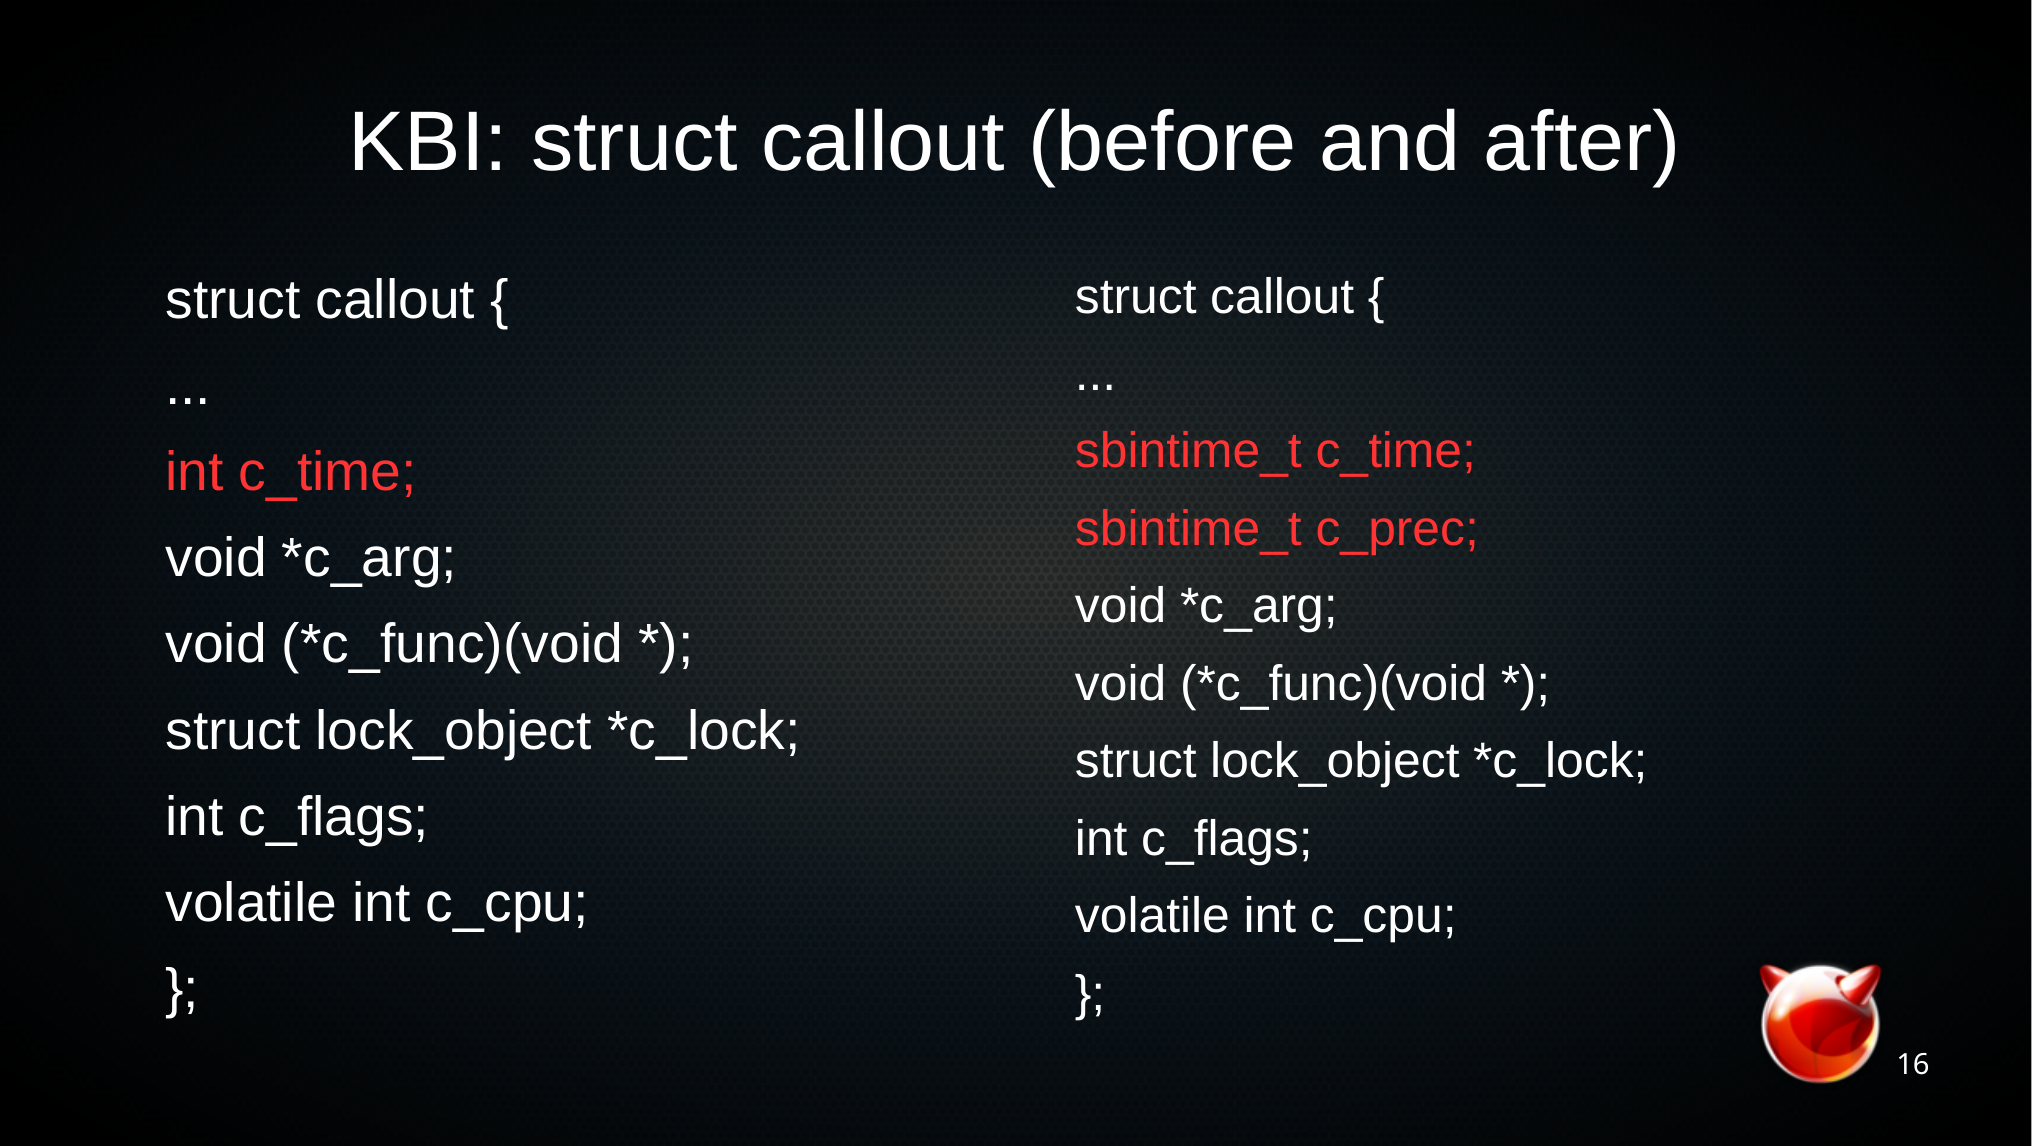

# KBI: struct callout (before and after)
struct callout {
...
int c_time;
void *c_arg;
void (*c_func)(void *);
struct lock_object *c_lock;
int c_flags;
volatile int c_cpu;
};
struct callout {
...
sbintime_t c_time;
sbintime_t c_prec;
void *c_arg;
void (*c_func)(void *);
struct lock_object *c_lock;
int c_flags;
volatile int c_cpu;
};
16